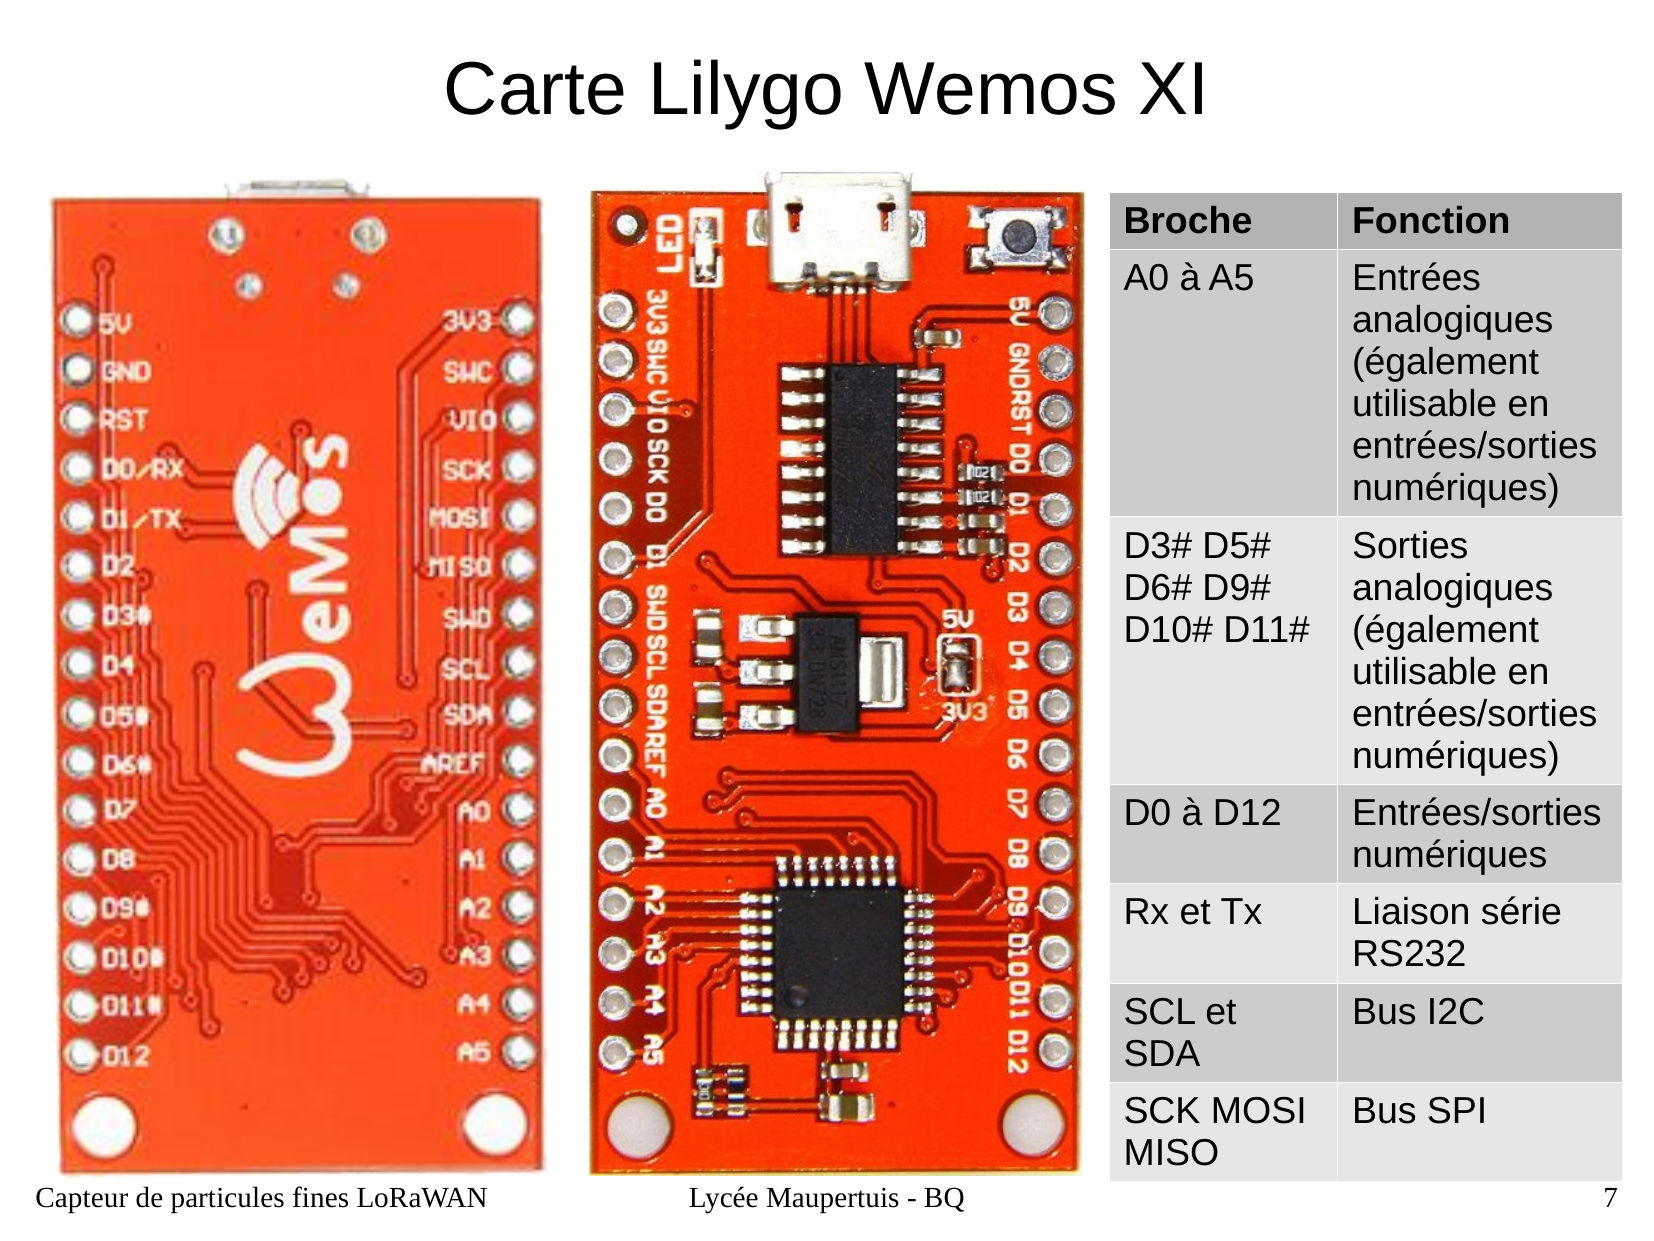

# Carte Lilygo Wemos XI
| Broche | Fonction |
| --- | --- |
| A0 à A5 | Entrées analogiques (également utilisable en entrées/sorties numériques) |
| D3# D5# D6# D9# D10# D11# | Sorties analogiques (également utilisable en entrées/sorties numériques) |
| D0 à D12 | Entrées/sorties numériques |
| Rx et Tx | Liaison série RS232 |
| SCL et SDA | Bus I2C |
| SCK MOSI MISO | Bus SPI |
Capteur de particules fines LoRaWAN
Lycée Maupertuis - BQ
7